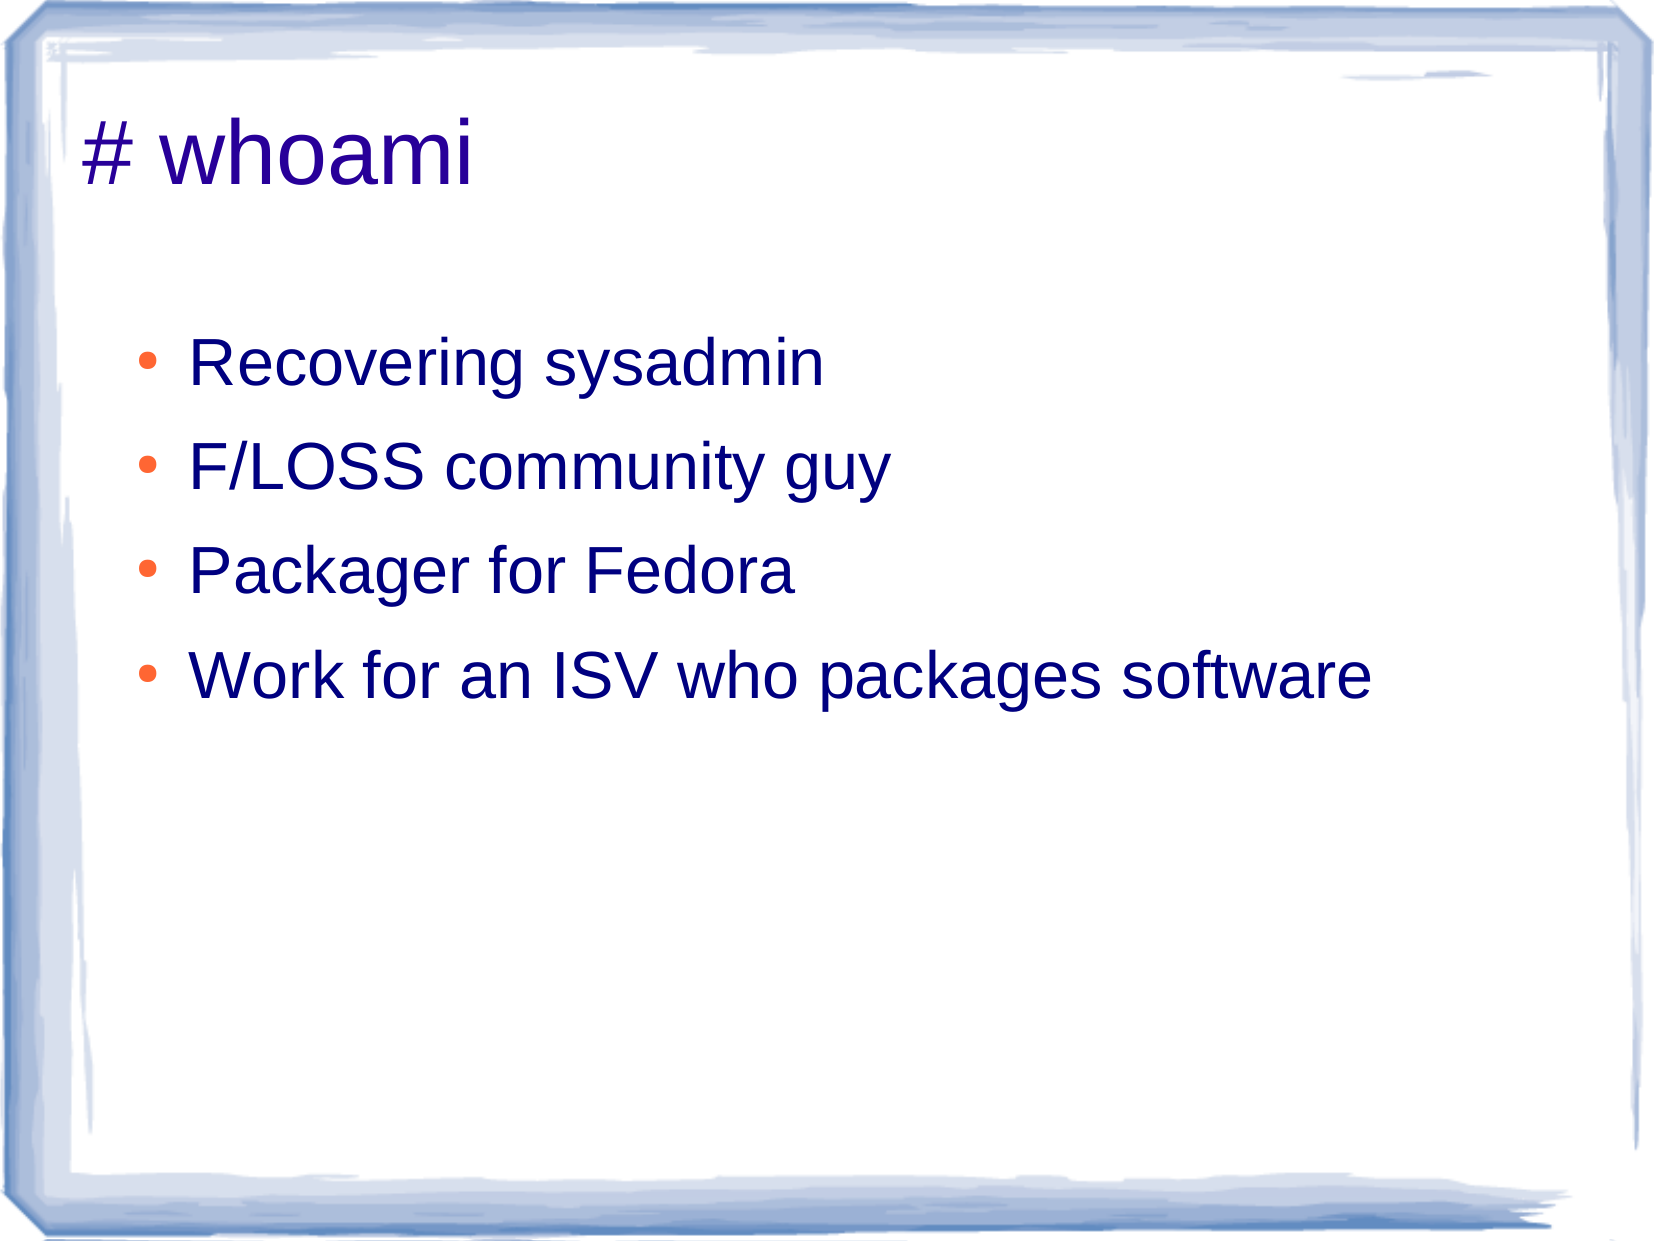

# # whoami
Recovering sysadmin
F/LOSS community guy
Packager for Fedora
Work for an ISV who packages software